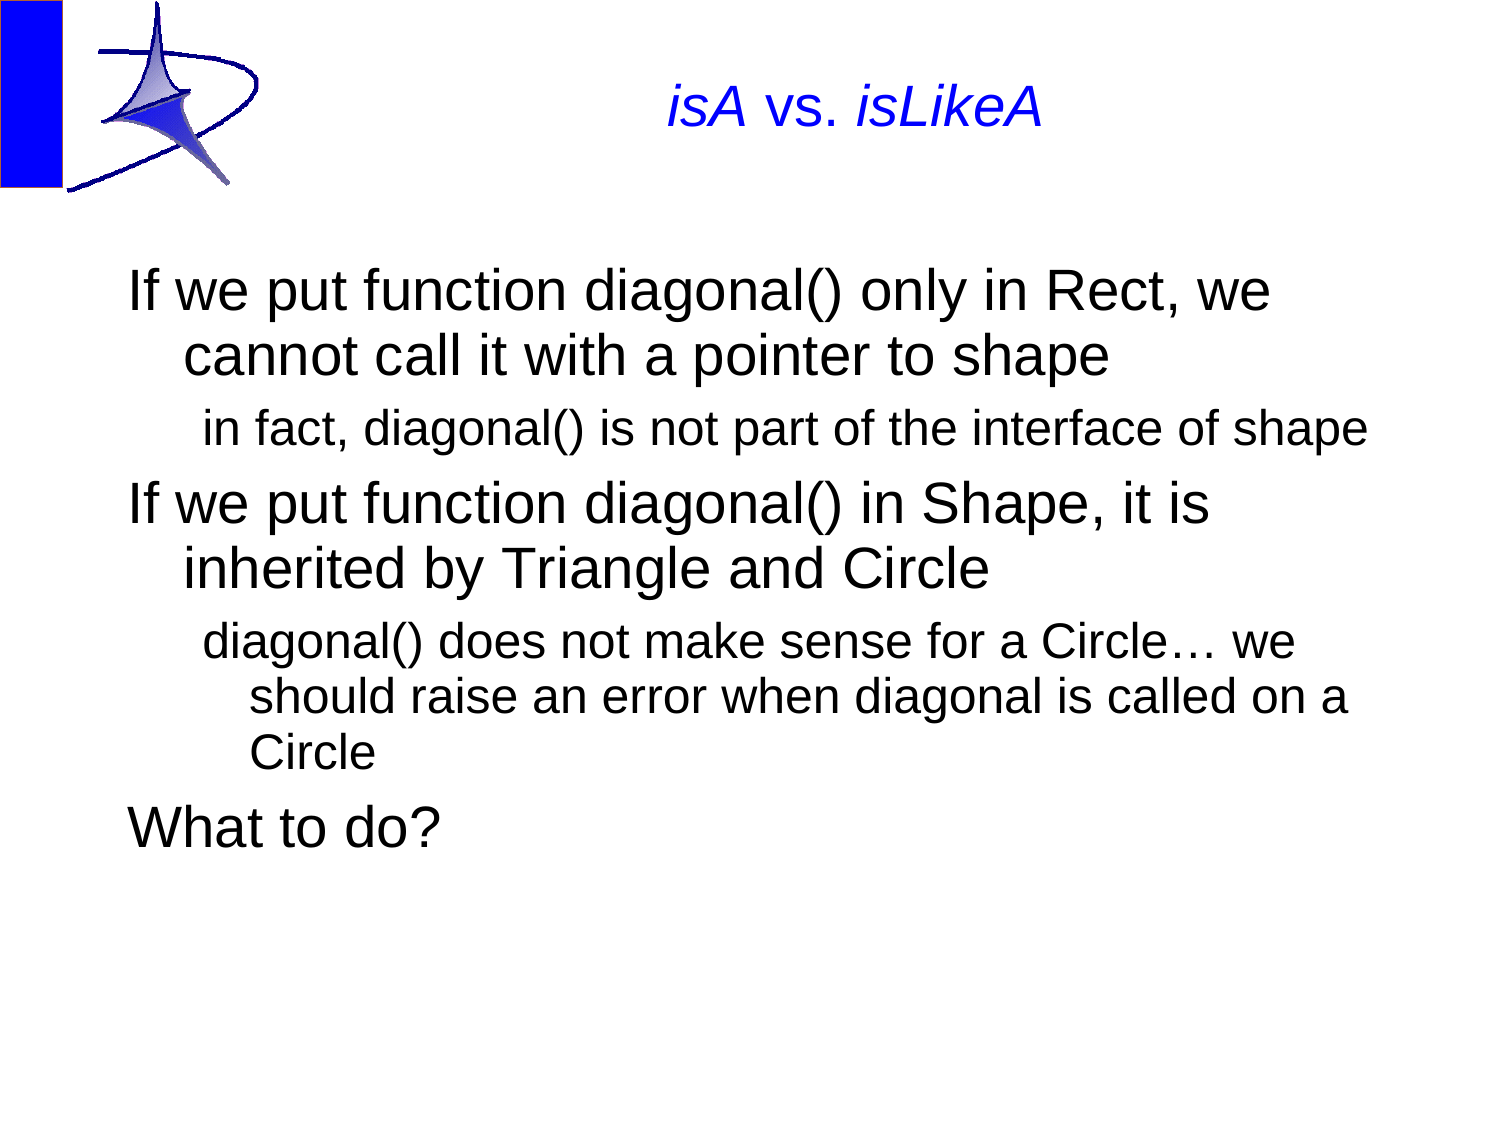

# isA vs. isLikeA
If we put function diagonal() only in Rect, we cannot call it with a pointer to shape
in fact, diagonal() is not part of the interface of shape
If we put function diagonal() in Shape, it is inherited by Triangle and Circle
diagonal() does not make sense for a Circle… we should raise an error when diagonal is called on a Circle
What to do?